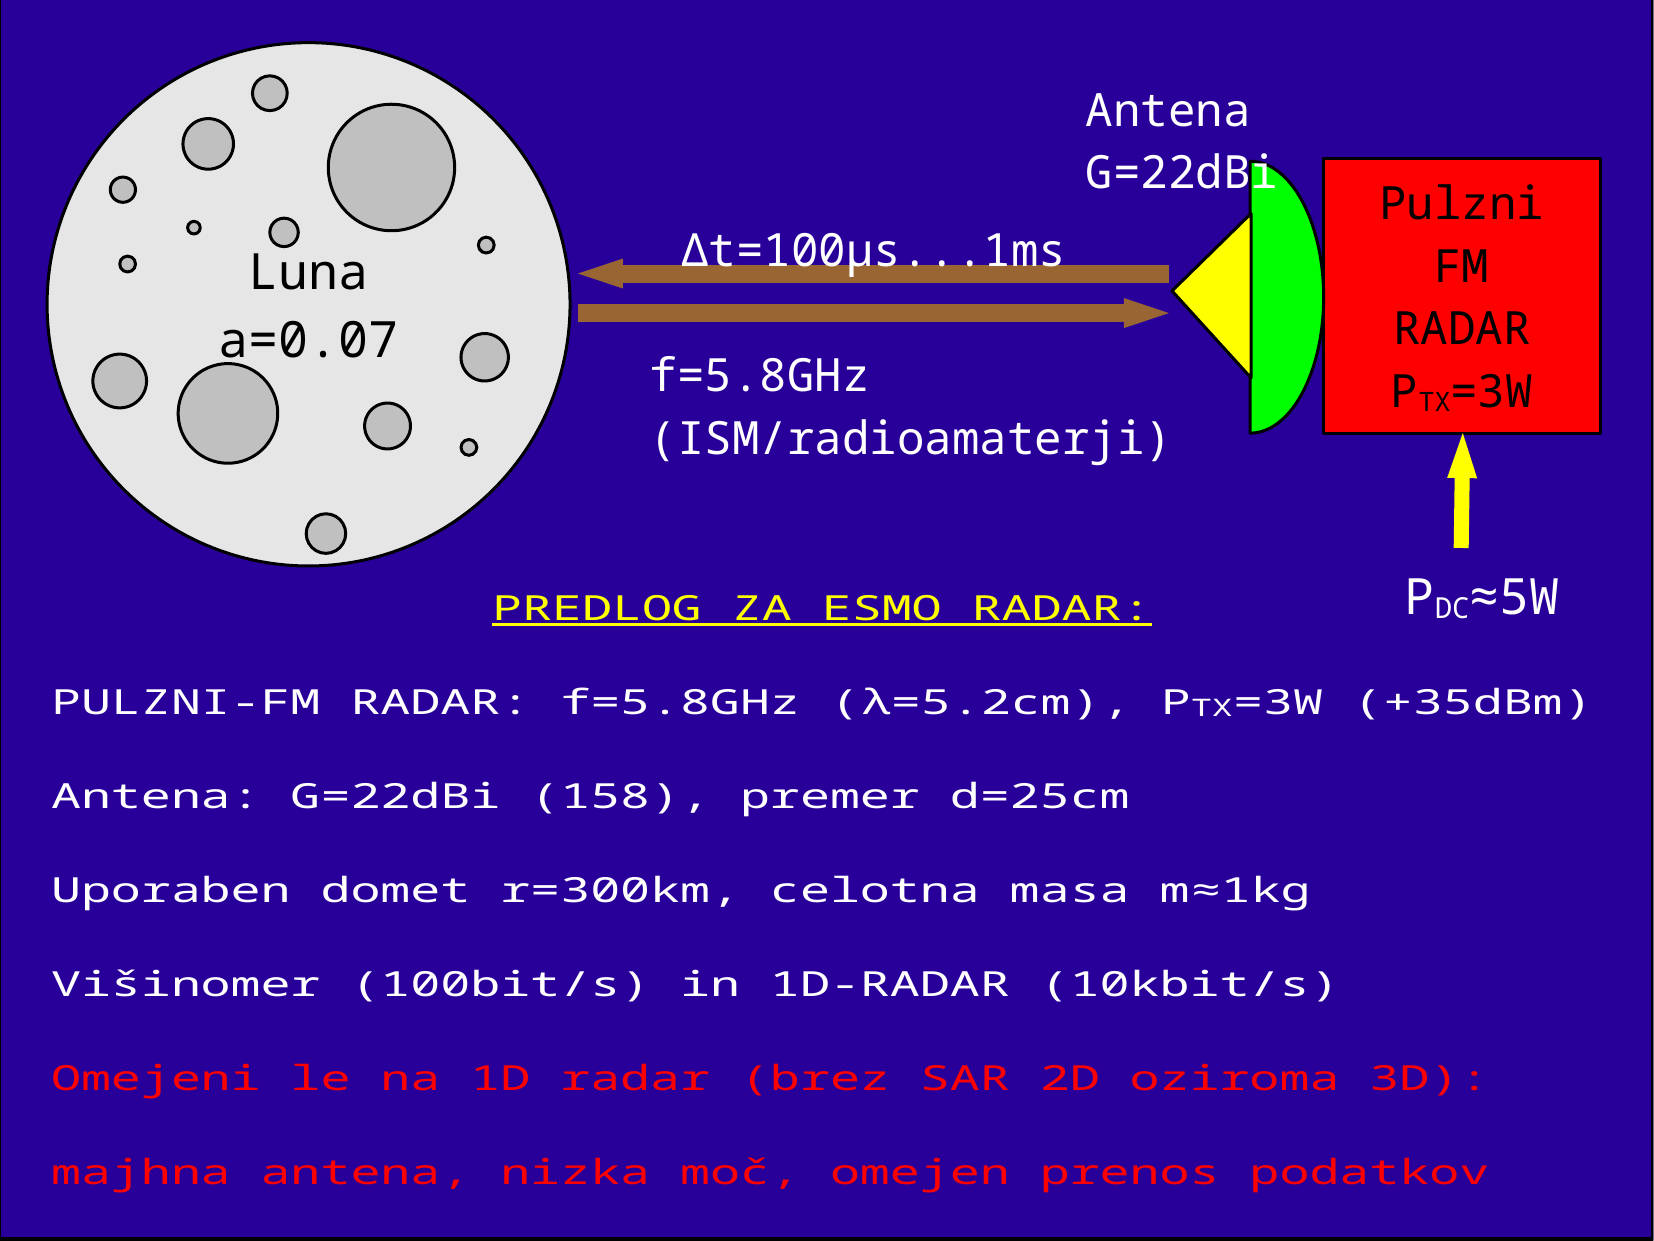

Luna
a=0.07
Antena
G=22dBi
Pulzni
FM
RADAR
PTX=3W
∆t=100μs...1ms
f=5.8GHz
(ISM/radioamaterji)
PDC≈5W
PREDLOG ZA ESMO RADAR:
PULZNI-FM RADAR: f=5.8GHz (λ=5.2cm), PTX=3W (+35dBm)
Antena: G=22dBi (158), premer d=25cm
Uporaben domet r=300km, celotna masa m≈1kg
Višinomer (100bit/s) in 1D-RADAR (10kbit/s)
Omejeni le na 1D radar (brez SAR 2D oziroma 3D):
majhna antena, nizka moč, omejen prenos podatkov